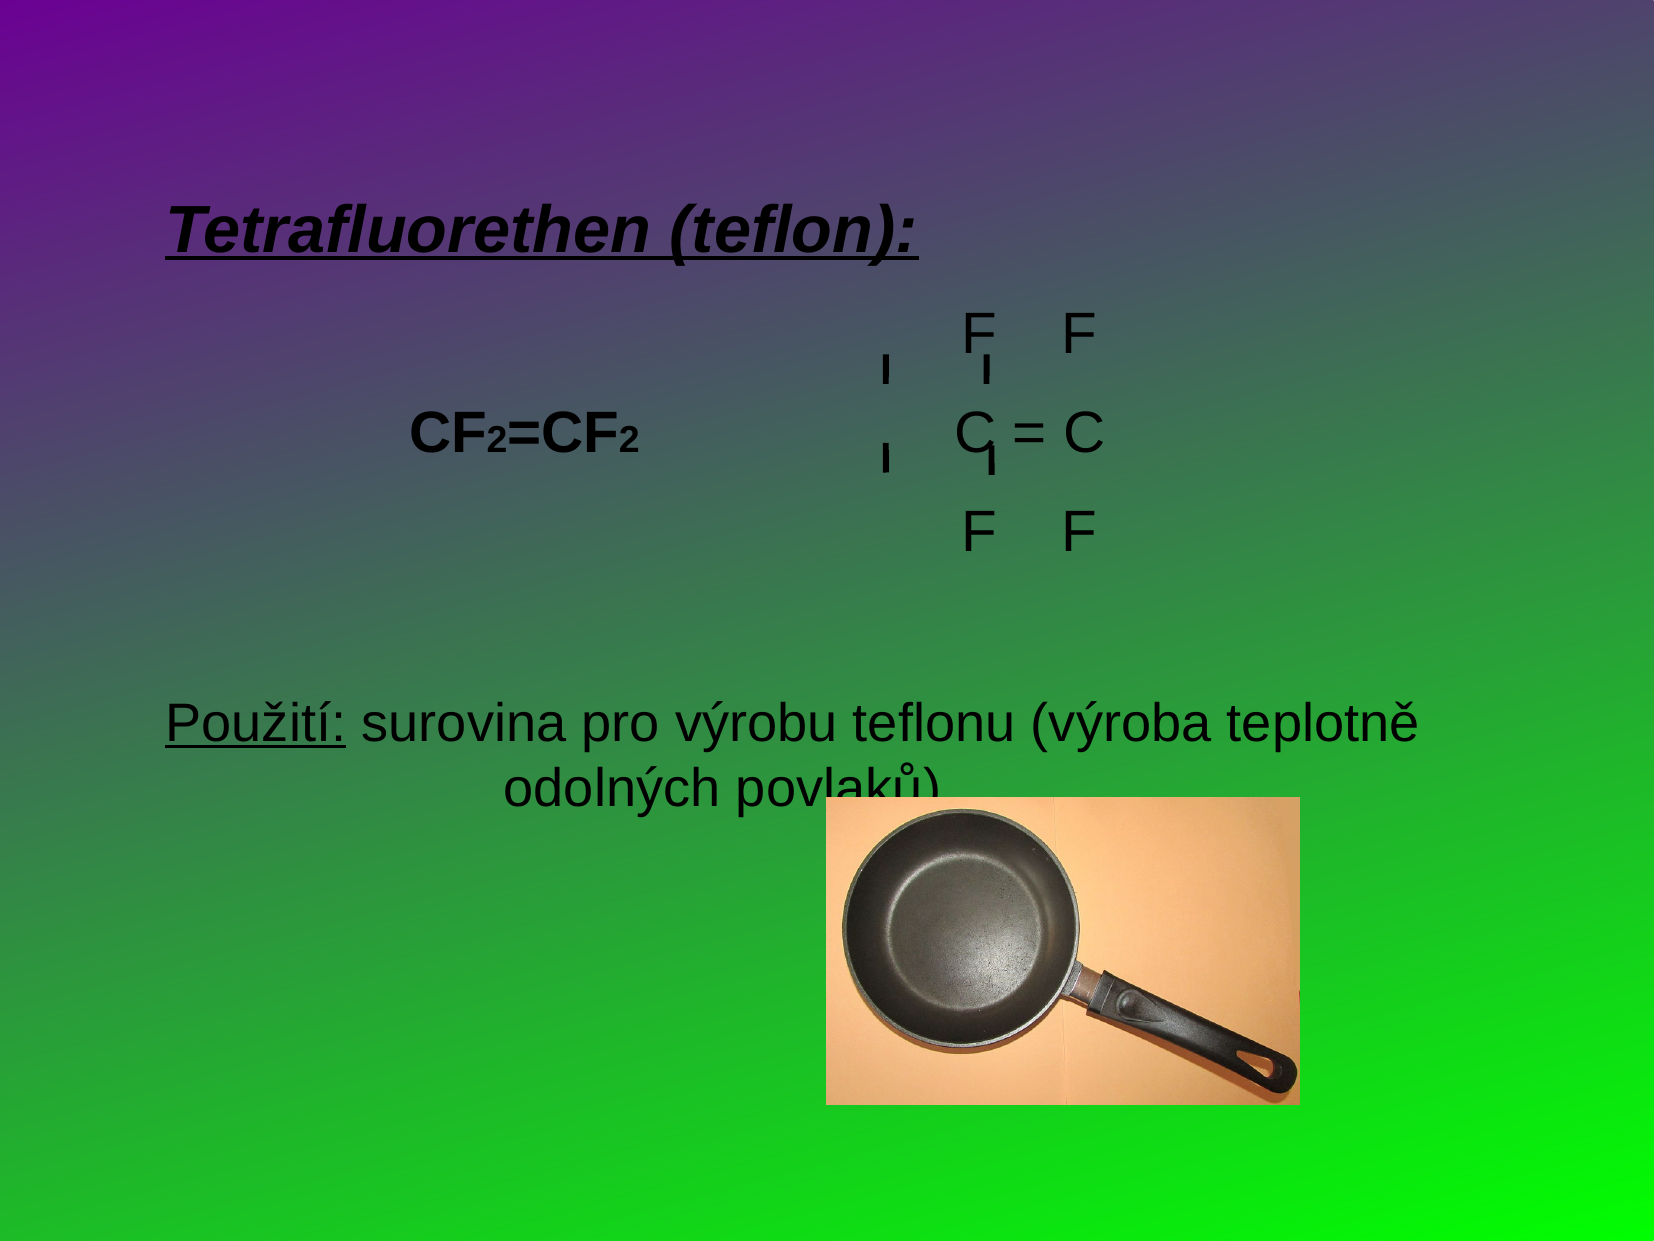

# Tetrafluorethen (teflon):
 F F
 CF2=CF2 C = C
 F F
Použití: surovina pro výrobu teflonu (výroba teplotně odolných povlaků)